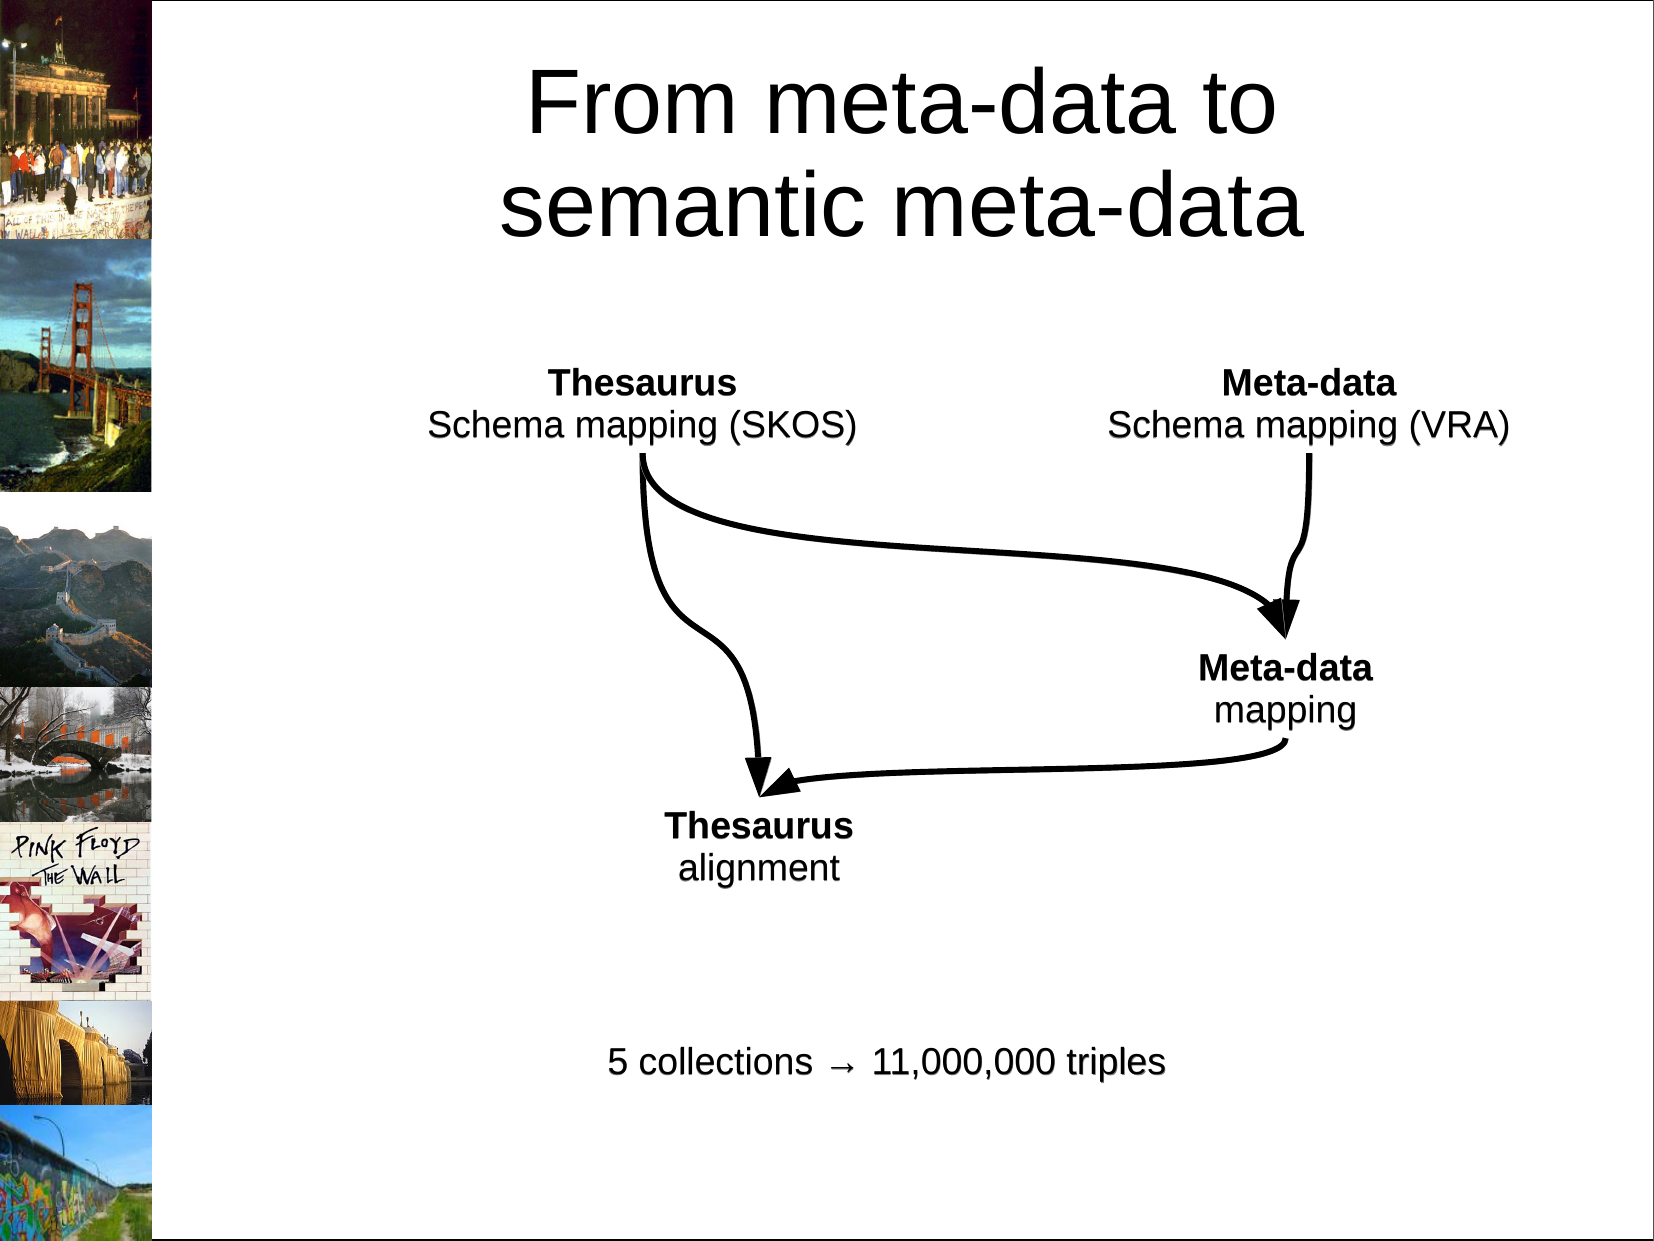

# From meta-data to semantic meta-data
Thesaurus
Schema mapping (SKOS)
Meta-data
Schema mapping (VRA)
Meta-data
mapping
Thesaurus
alignment
5 collections → 11,000,000 triples